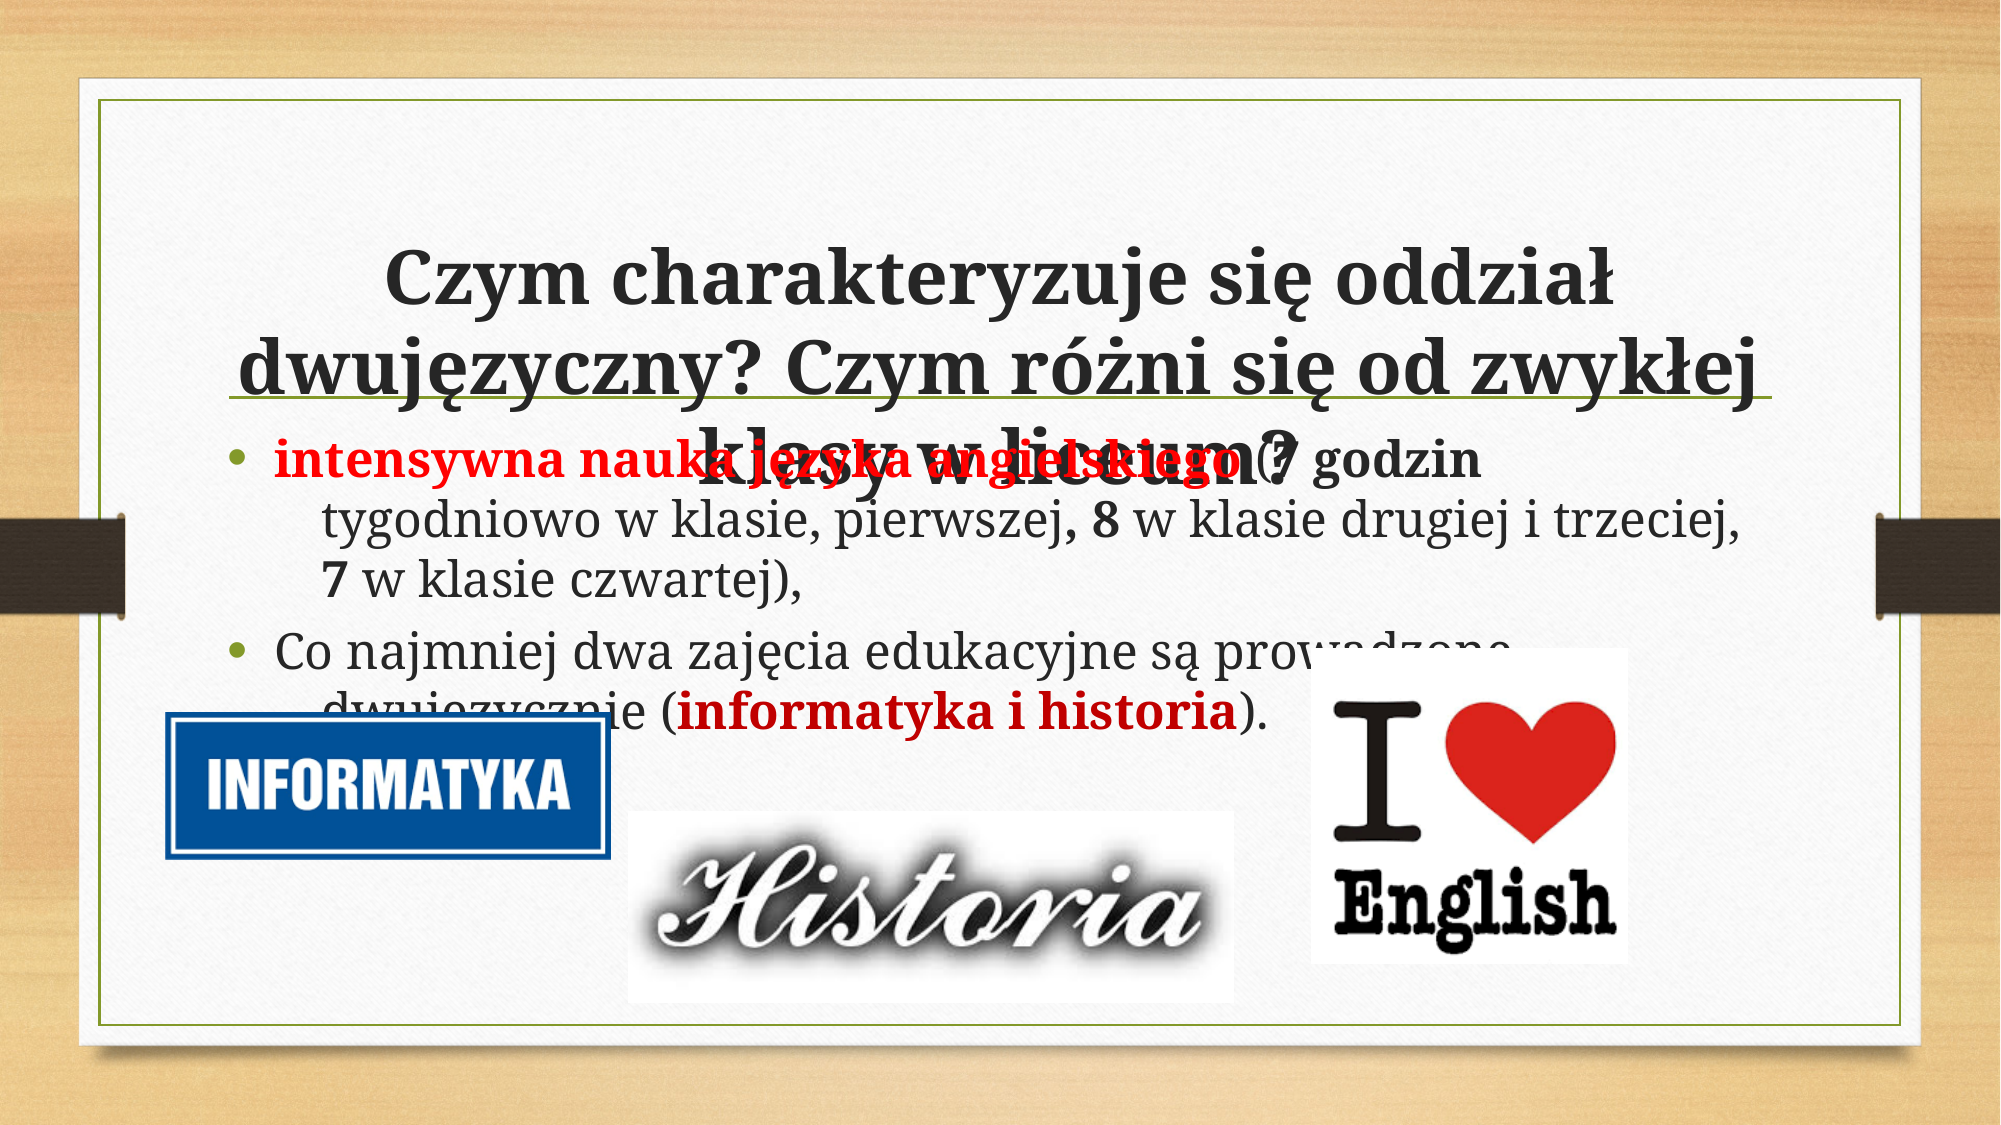

# Czym charakteryzuje się oddział dwujęzyczny? Czym różni się od zwykłej klasy w liceum?
intensywna nauka języka angielskiego (7 godzin tygodniowo w klasie, pierwszej, 8 w klasie drugiej i trzeciej, 7 w klasie czwartej),
Co najmniej dwa zajęcia edukacyjne są prowadzone dwujęzycznie (informatyka i historia).